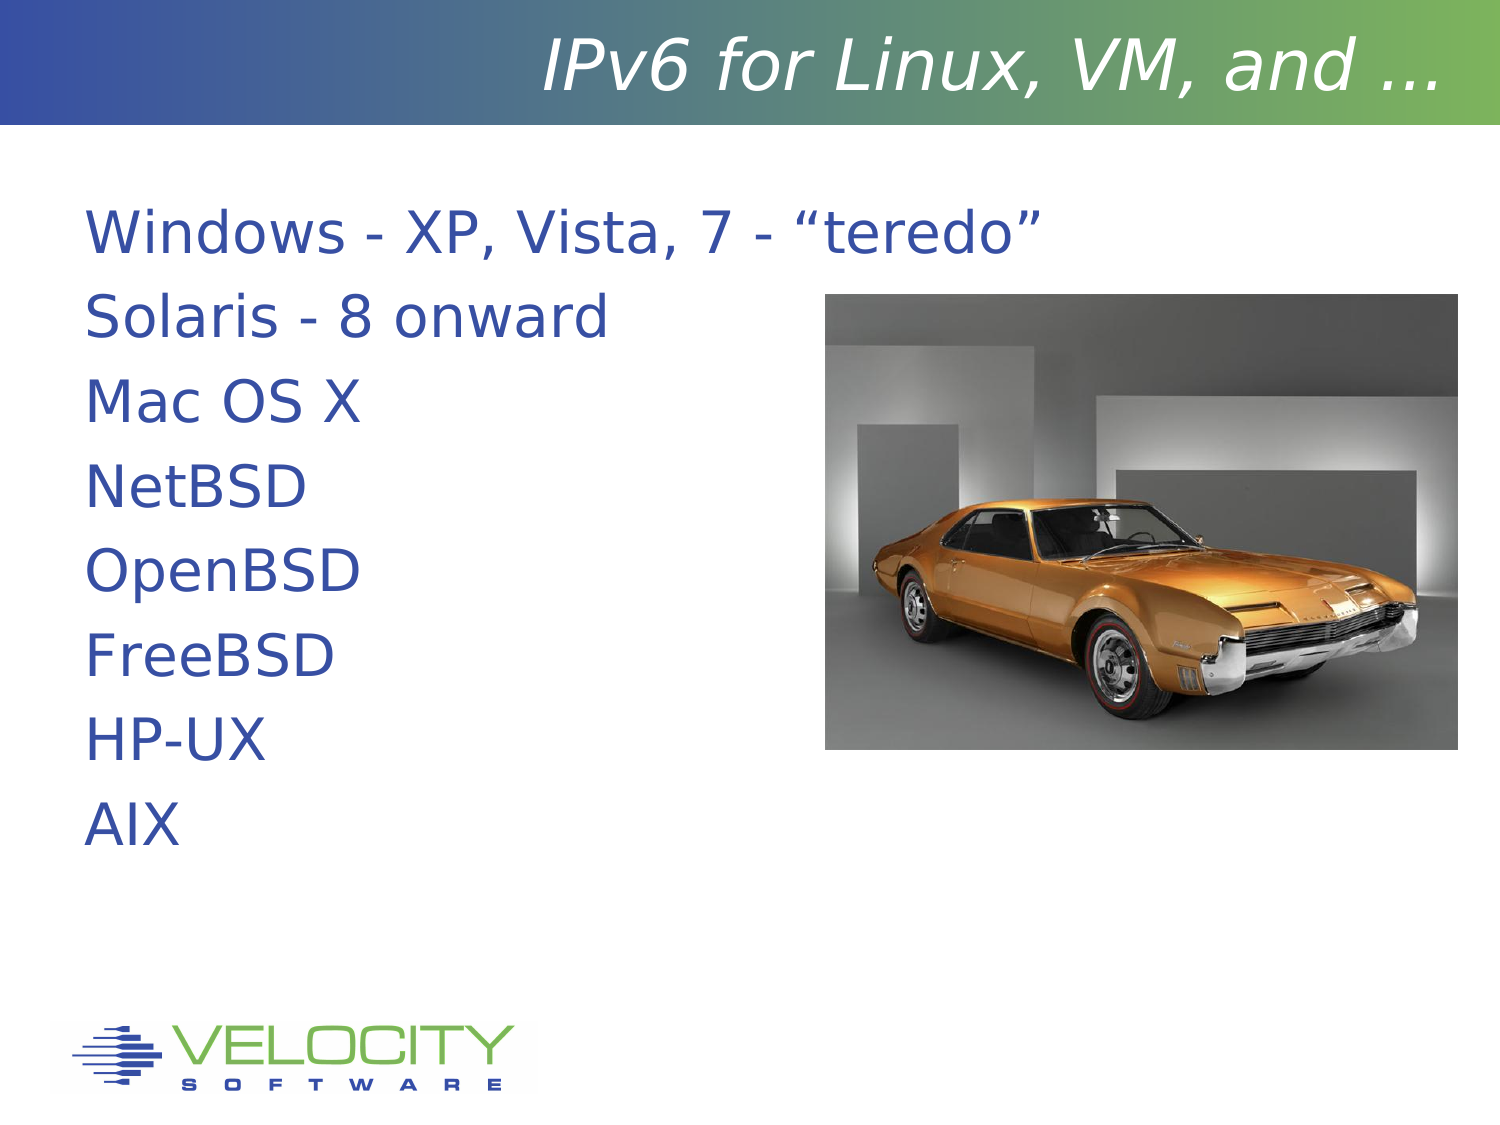

# IPv6 for Linux, VM, and ...
Windows - XP, Vista, 7 - “teredo”
Solaris - 8 onward
Mac OS X
NetBSD
OpenBSD
FreeBSD
HP-UX
AIX